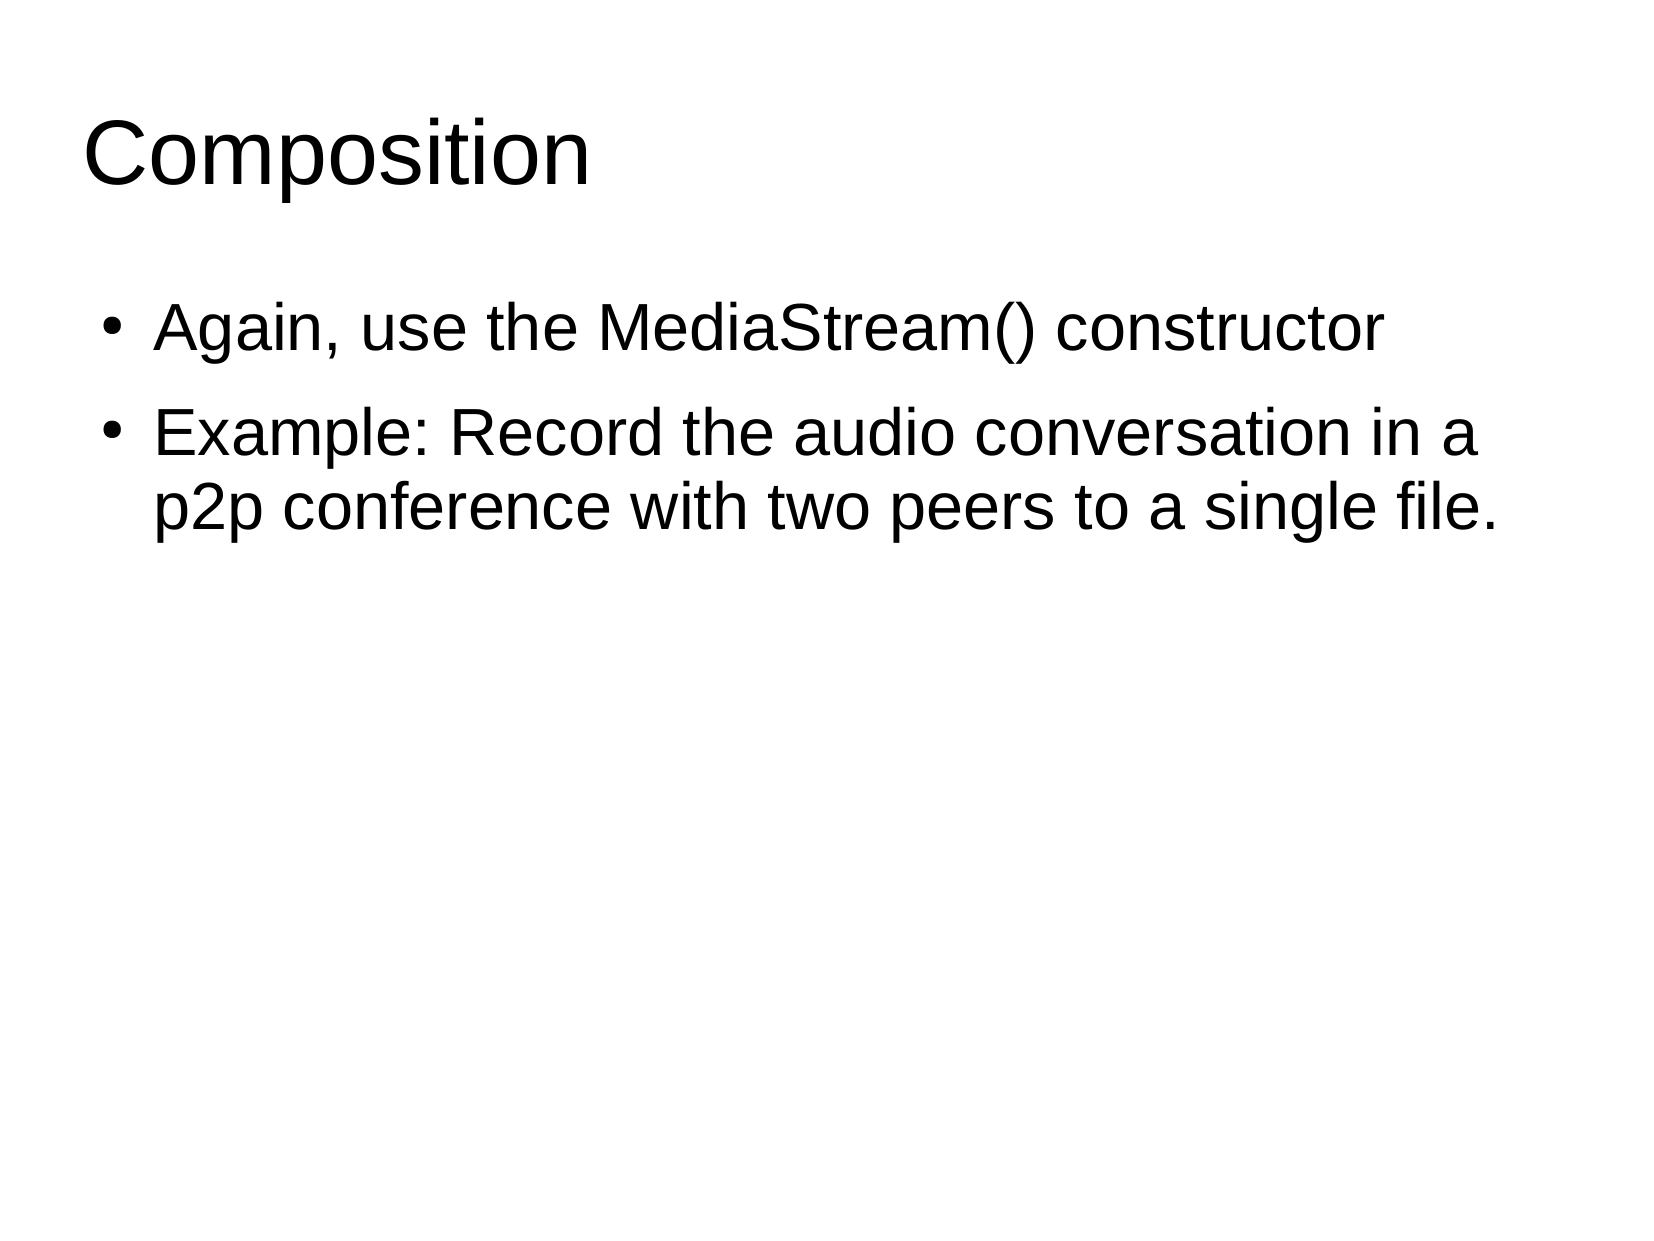

# Composition
Again, use the MediaStream() constructor
Example: Record the audio conversation in a p2p conference with two peers to a single file.